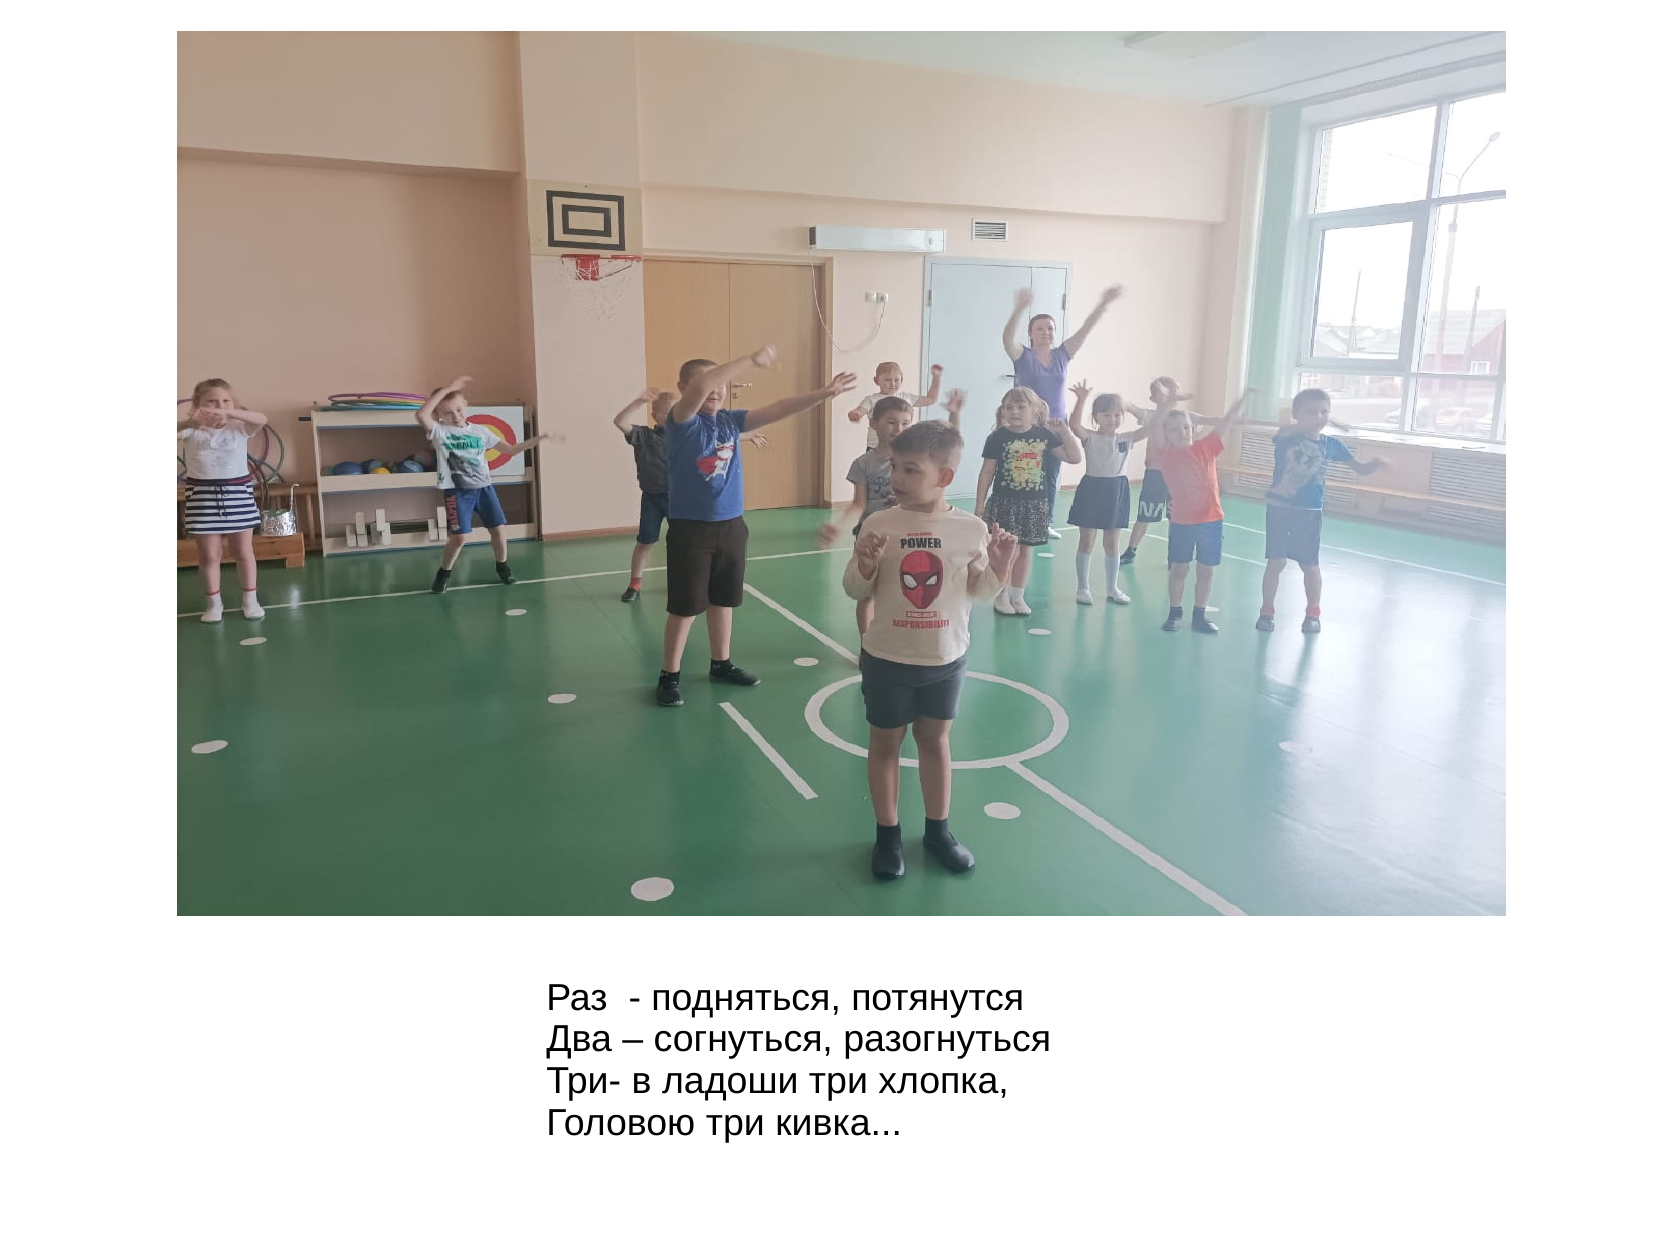

Раз - подняться, потянутся
Два – согнуться, разогнуться
Три- в ладоши три хлопка,
Головою три кивка...